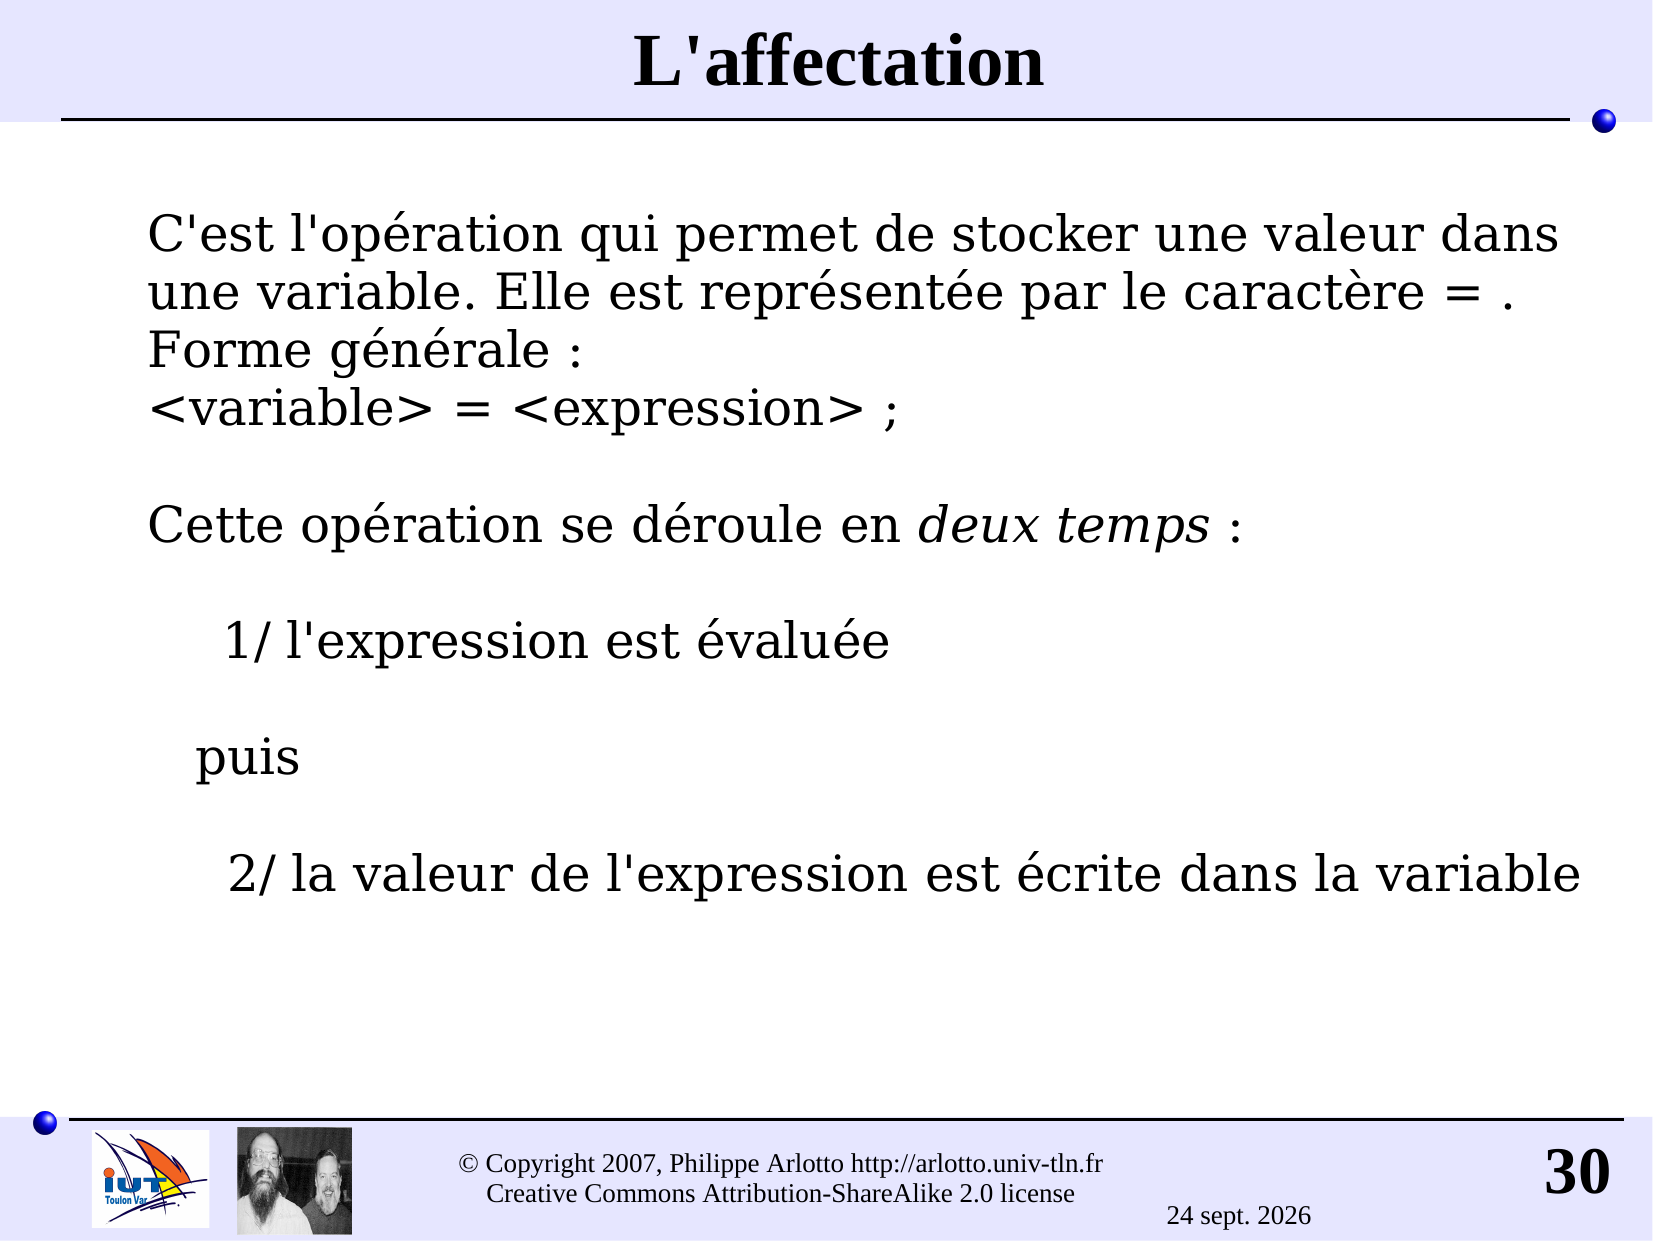

# L'affectation
C'est l'opération qui permet de stocker une valeur dans
une variable. Elle est représentée par le caractère = .
Forme générale :
<variable> = <expression> ;
Cette opération se déroule en deux temps :
	1/ l'expression est évaluée
 puis
 2/ la valeur de l'expression est écrite dans la variable